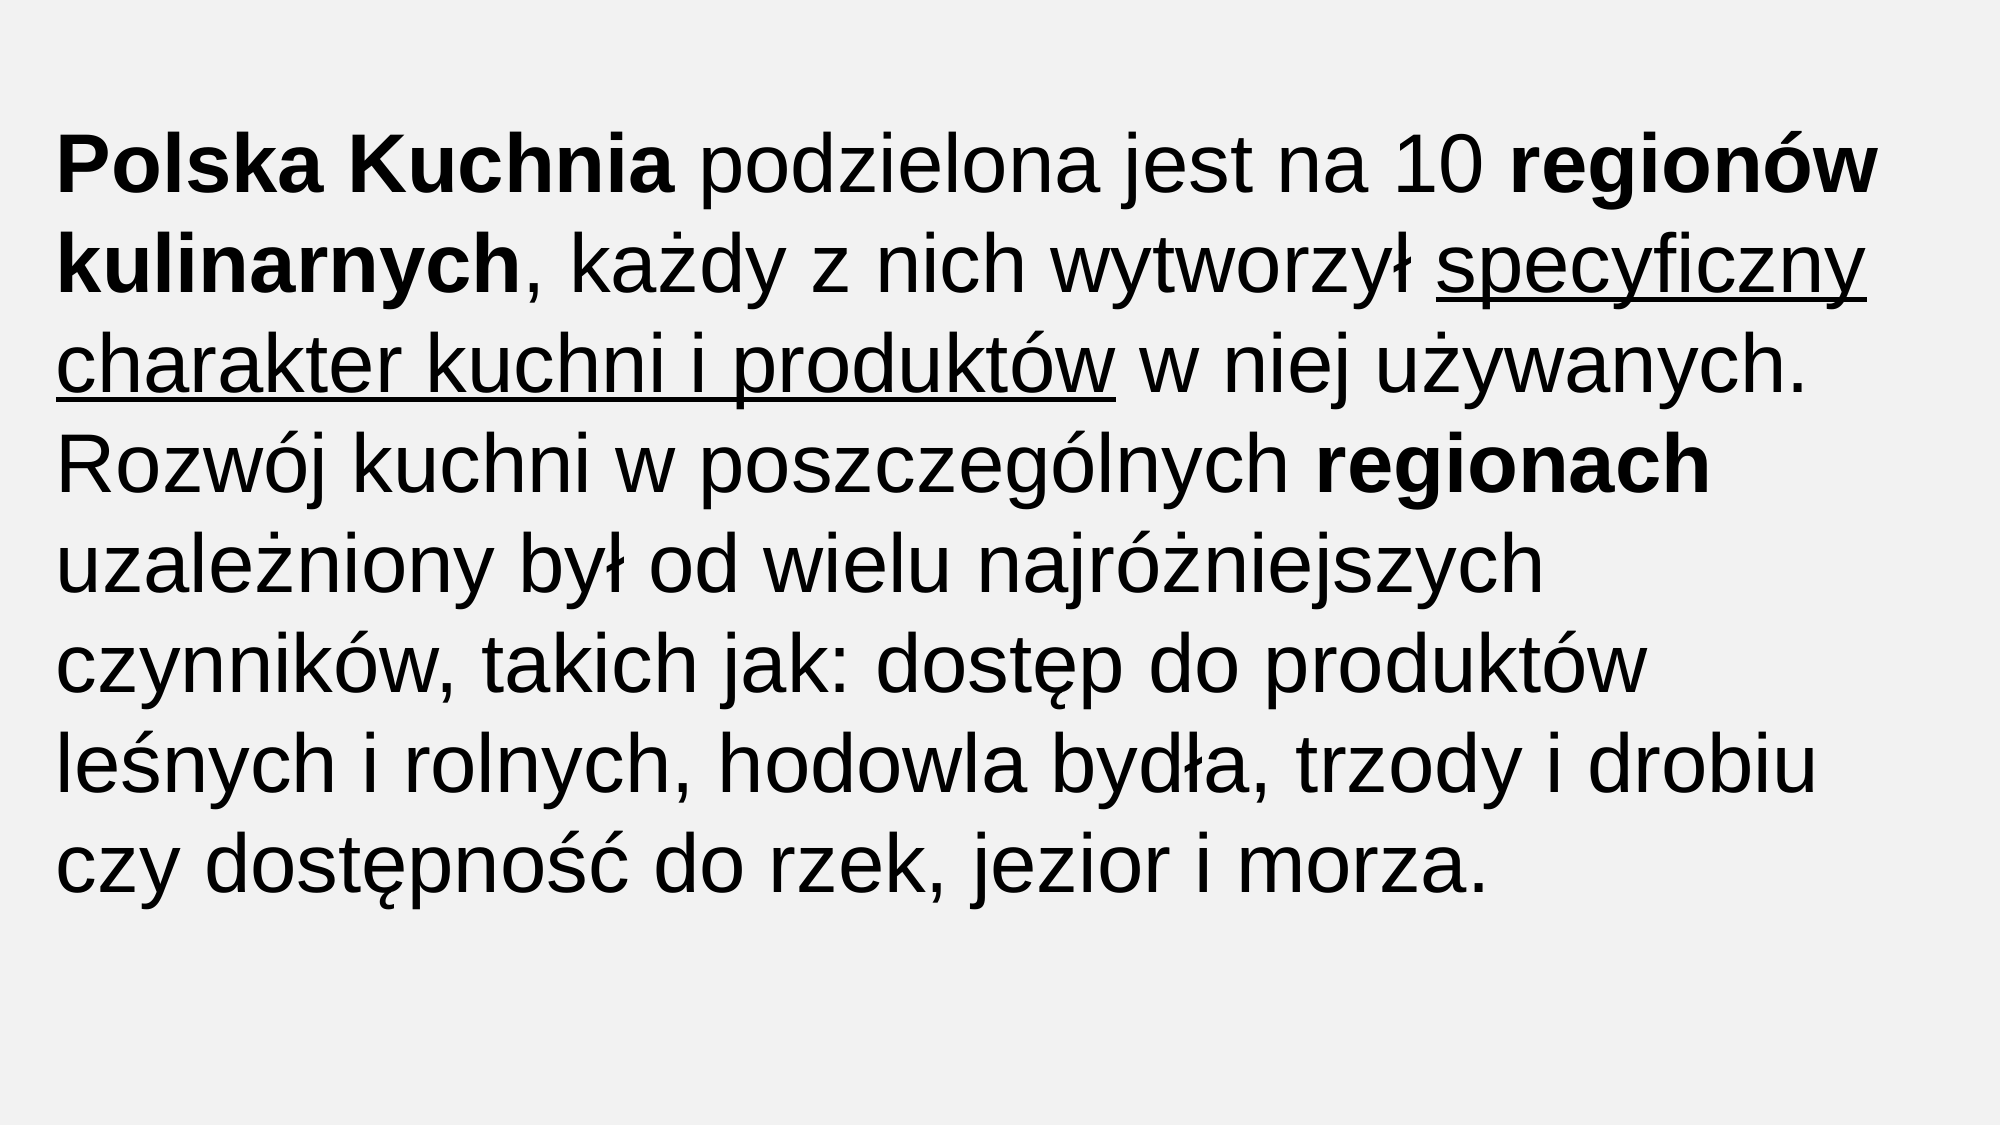

Polska Kuchnia podzielona jest na 10 regionów kulinarnych, każdy z nich wytworzył specyficzny charakter kuchni i produktów w niej używanych. Rozwój kuchni w poszczególnych regionach uzależniony był od wielu najróżniejszych czynników, takich jak: dostęp do produktów leśnych i rolnych, hodowla bydła, trzody i drobiu czy dostępność do rzek, jezior i morza.